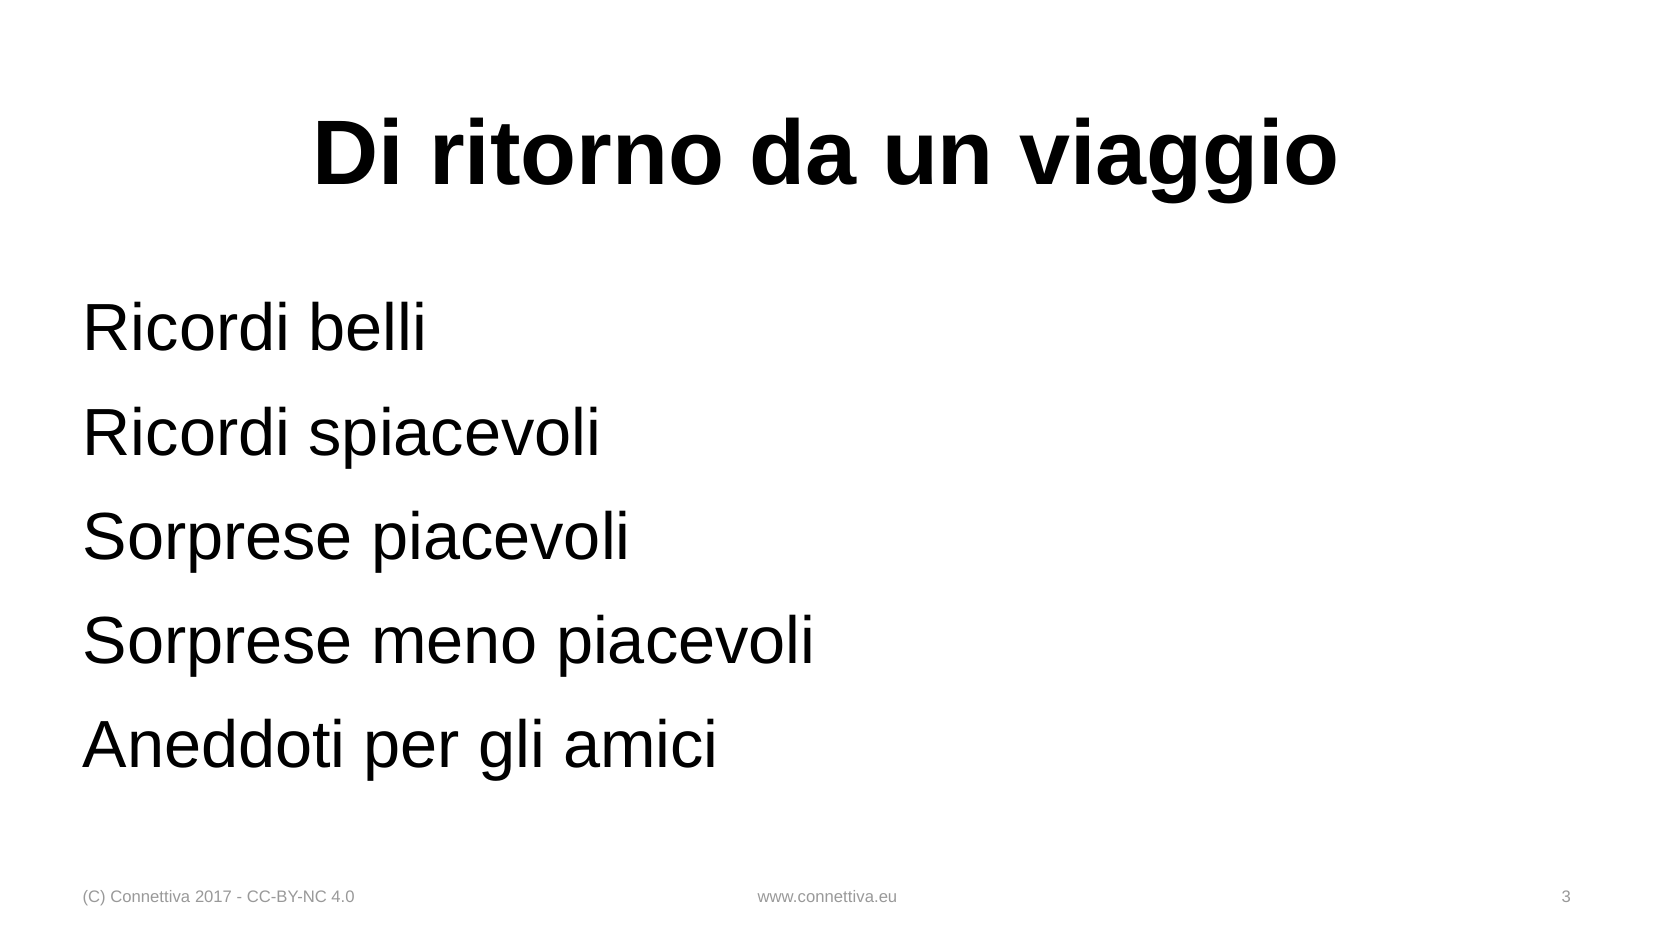

# Di ritorno da un viaggio
Ricordi belli
Ricordi spiacevoli
Sorprese piacevoli
Sorprese meno piacevoli
Aneddoti per gli amici
(C) Connettiva 2017 - CC-BY-NC 4.0
www.connettiva.eu
3